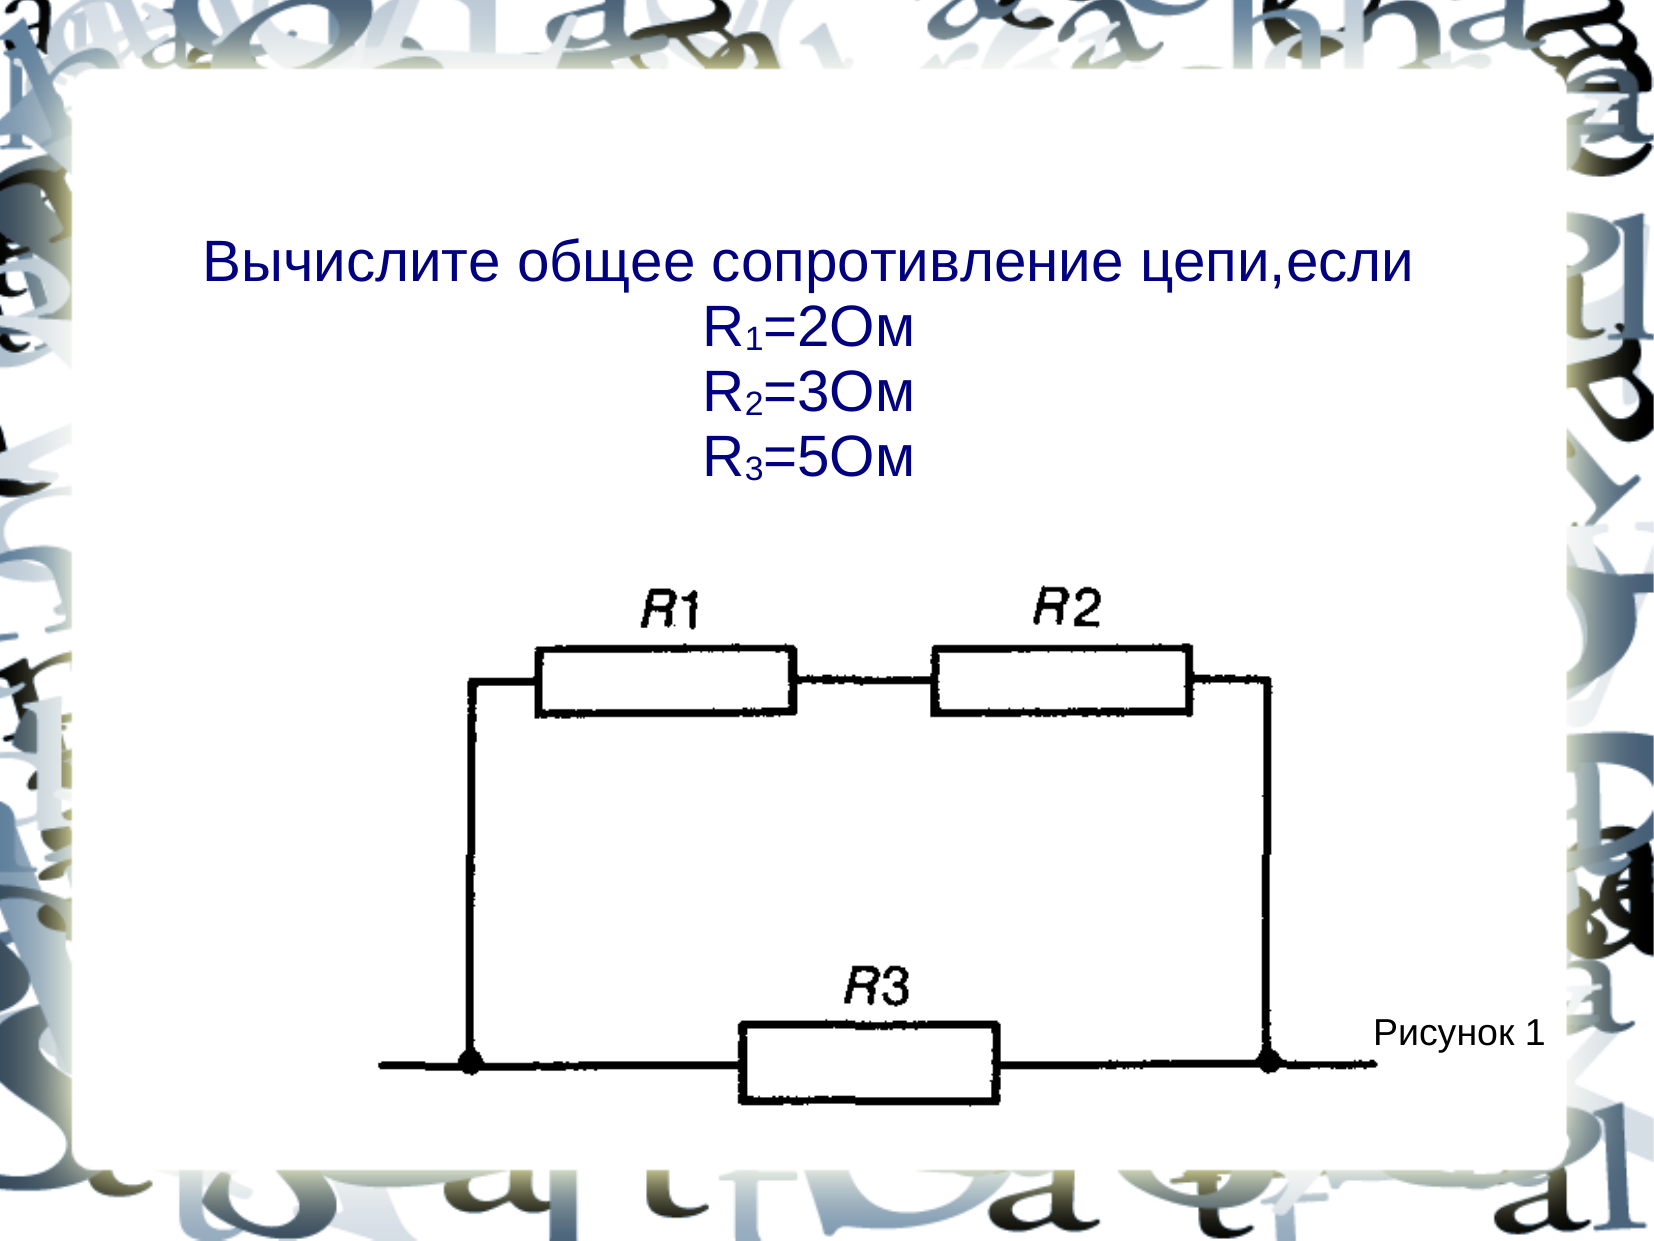

# Вычислите общее сопротивление цепи,если R1=2Oм R2=3Oм R3=5Ом
Рисунок 1